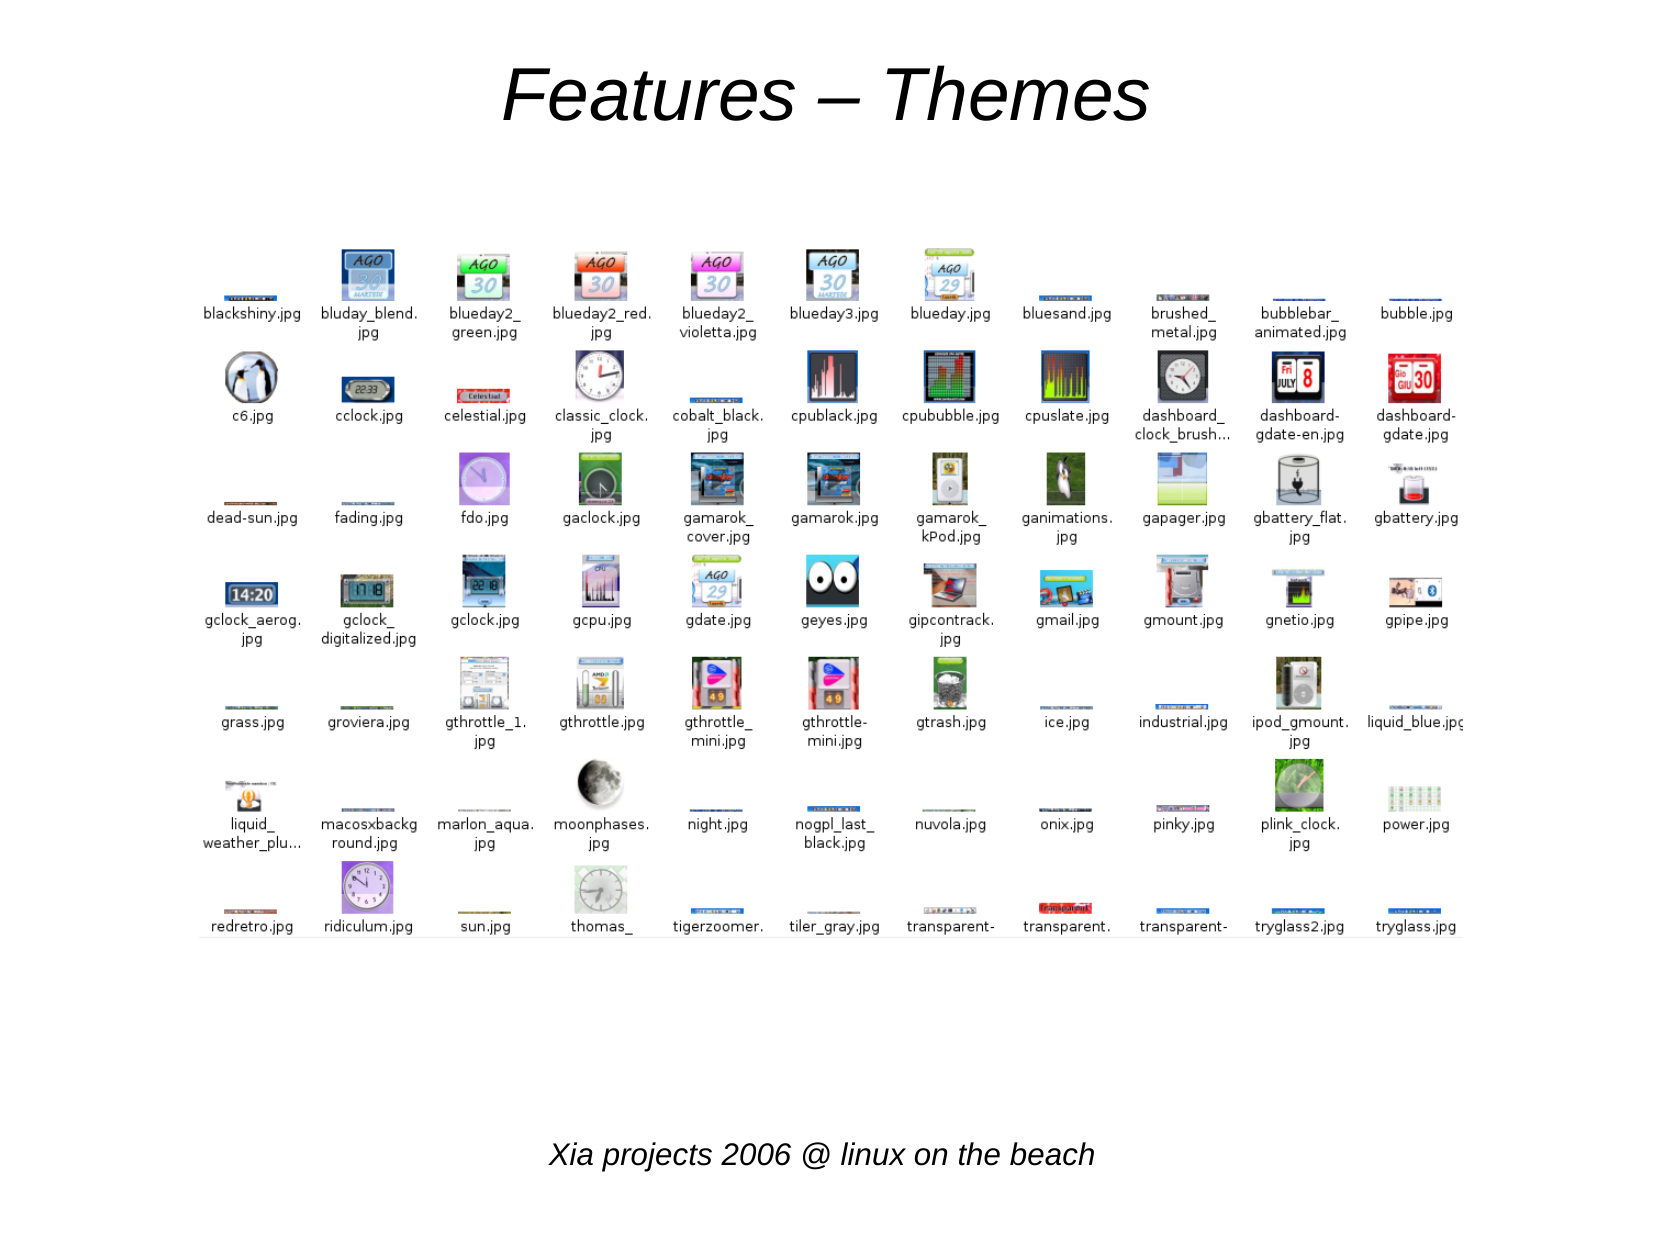

# Features – Themes
Xia projects 2006 @ linux on the beach